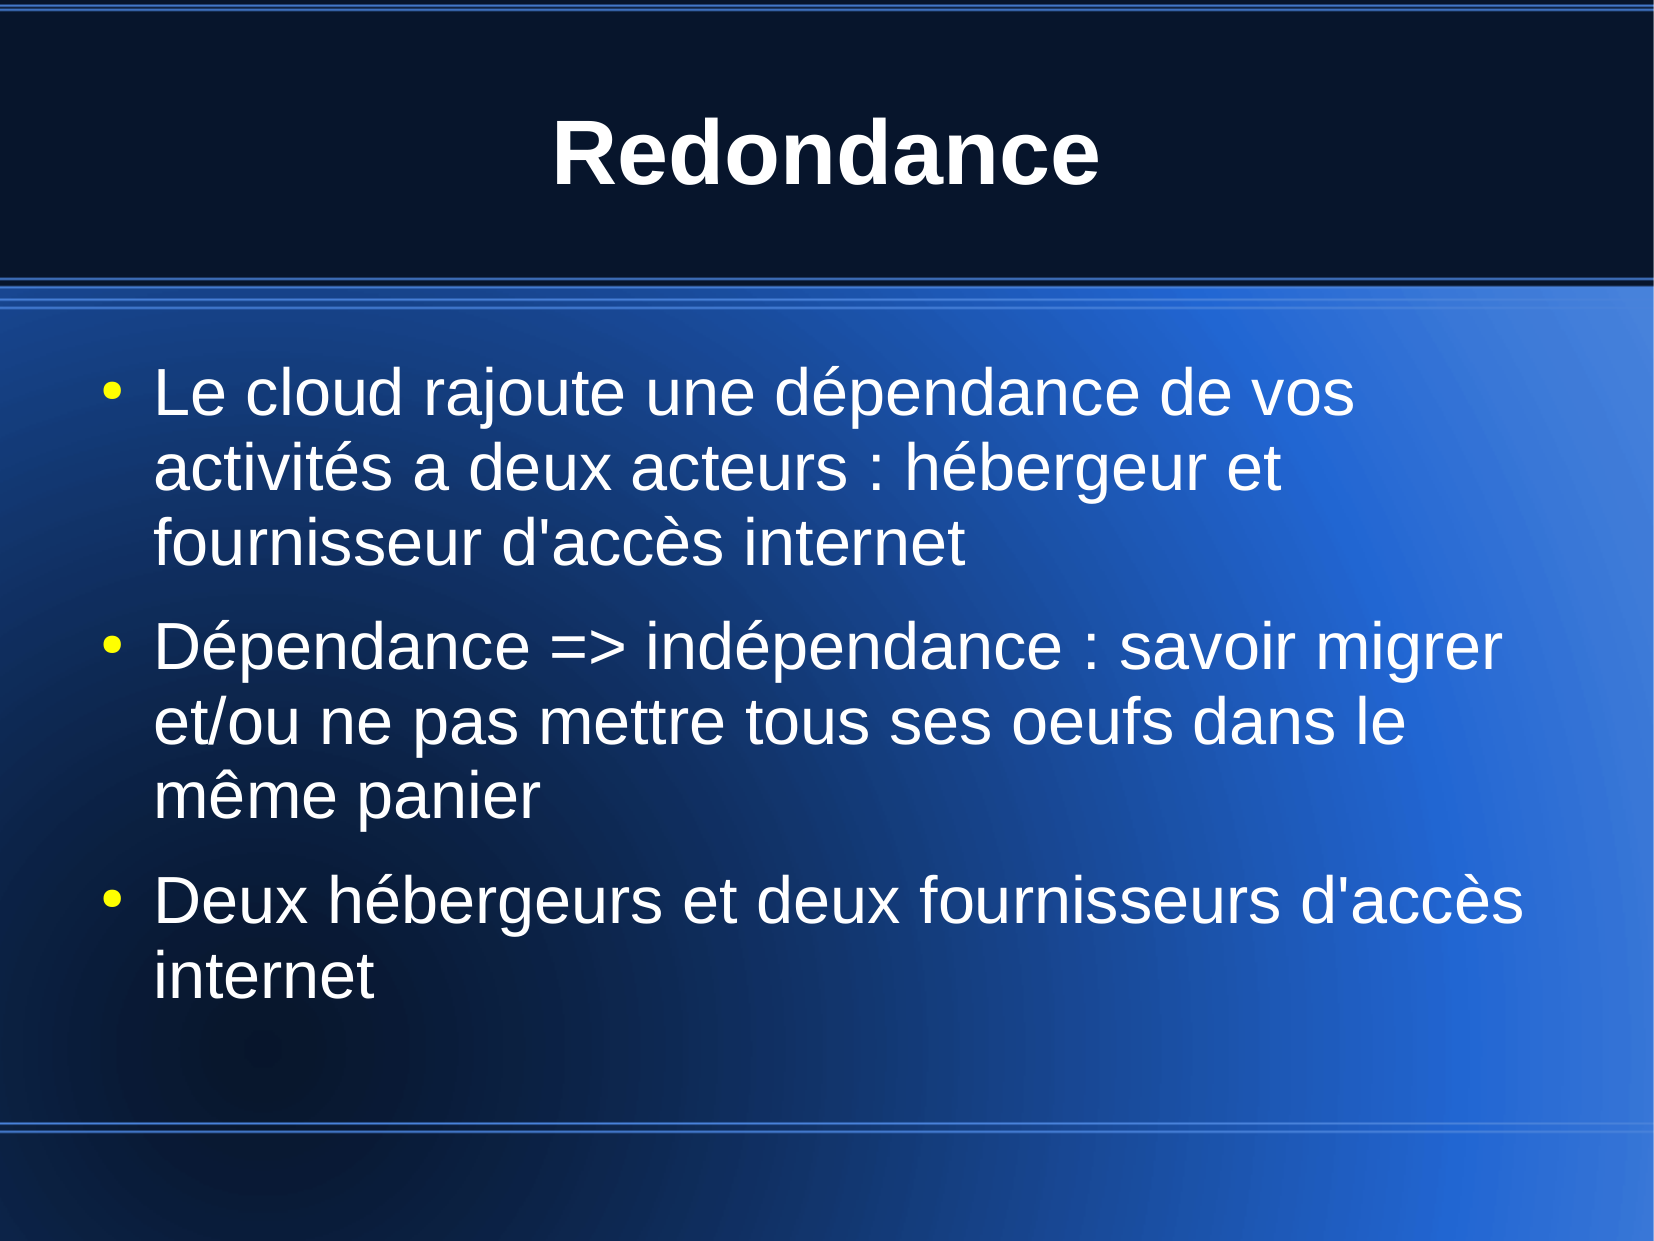

# Redondance
Le cloud rajoute une dépendance de vos activités a deux acteurs : hébergeur et fournisseur d'accès internet
Dépendance => indépendance : savoir migrer et/ou ne pas mettre tous ses oeufs dans le même panier
Deux hébergeurs et deux fournisseurs d'accès internet